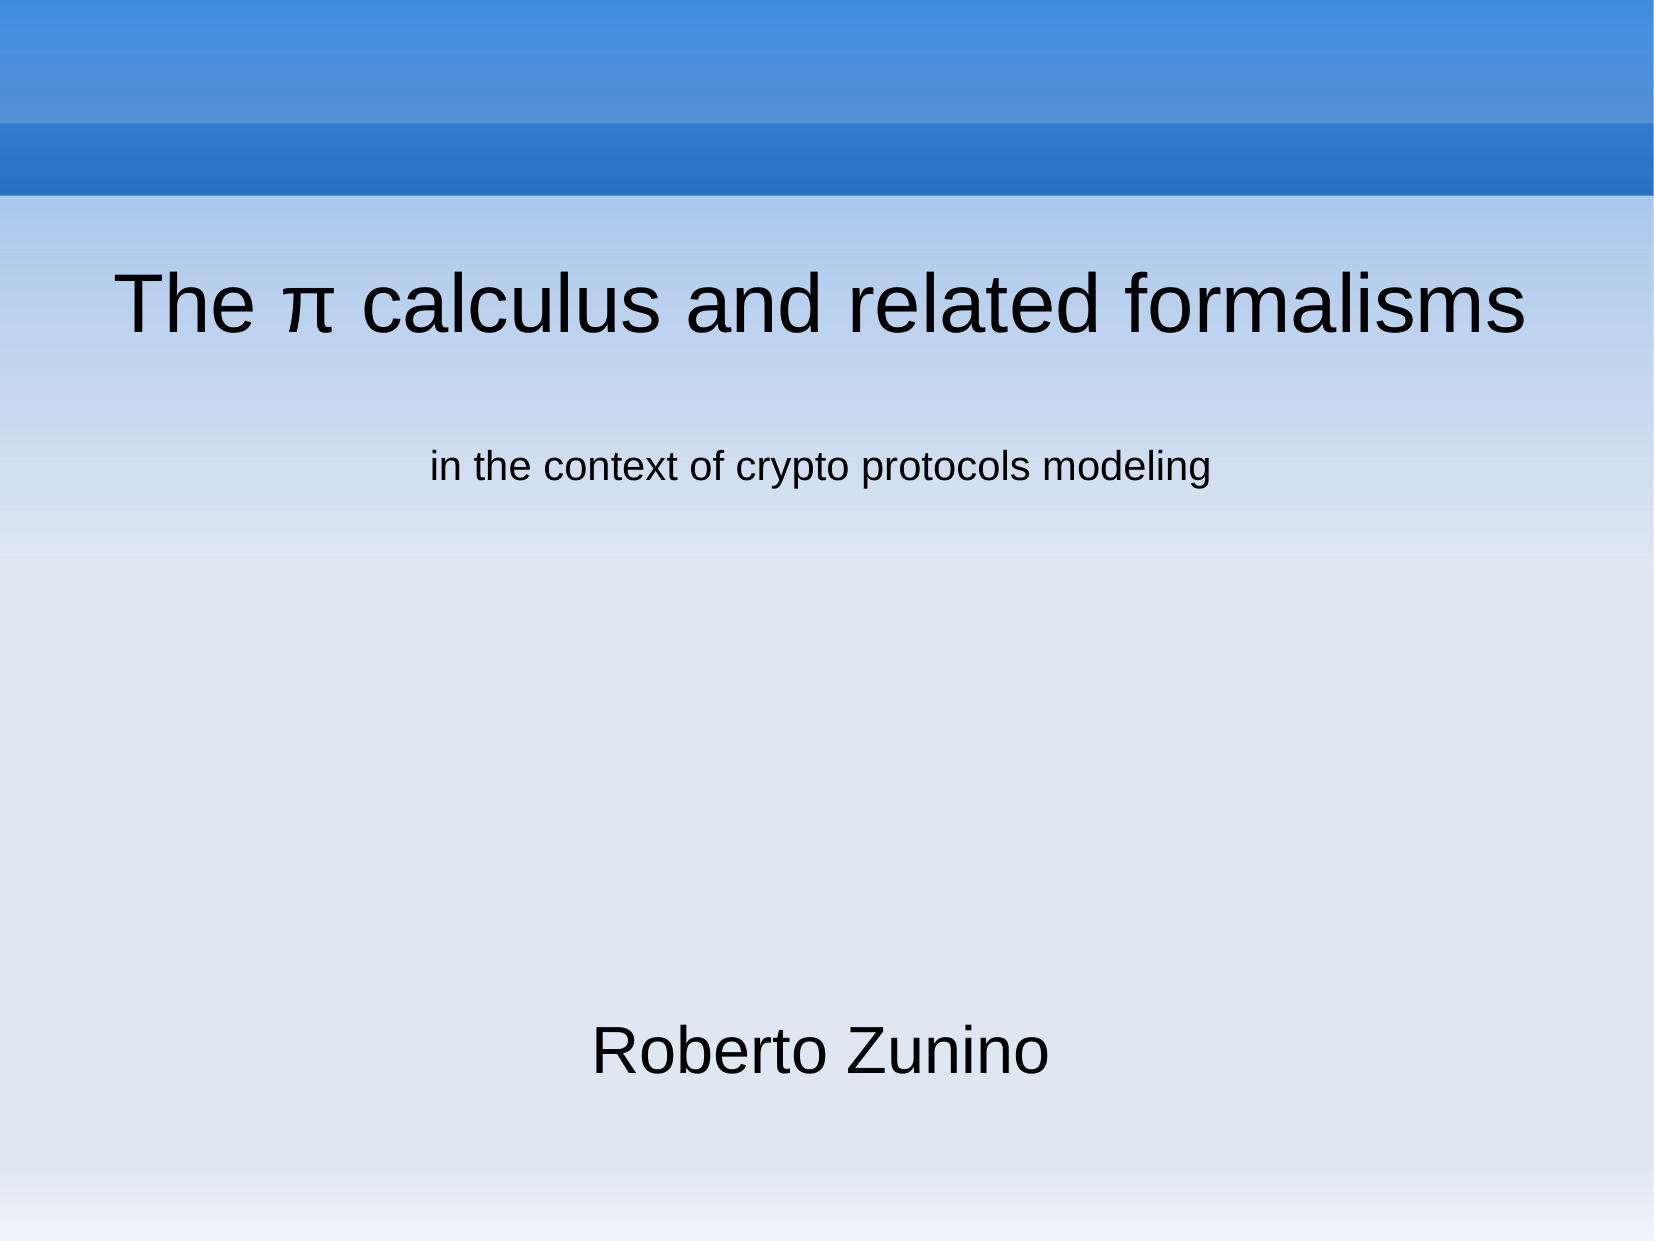

# The π calculus and related formalisms in the context of crypto protocols modeling
Roberto Zunino